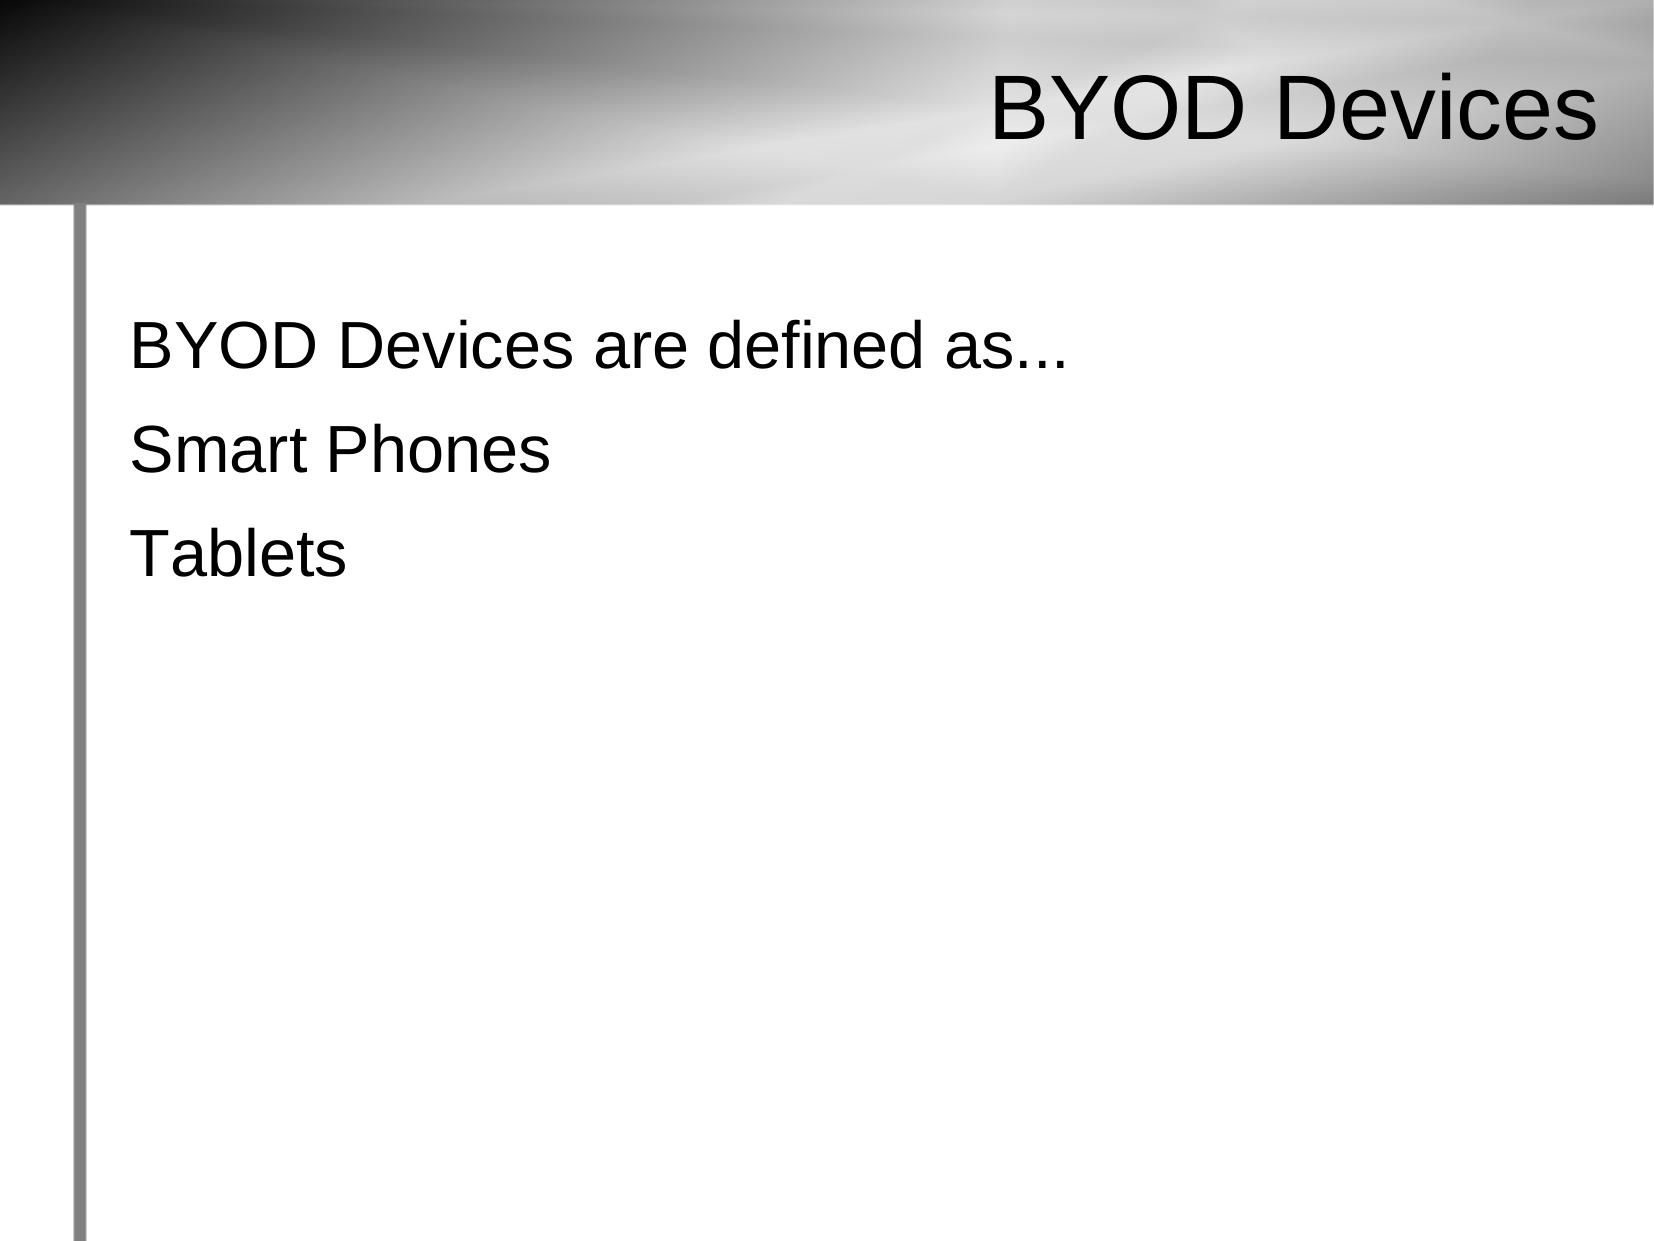

# BYOD Devices
BYOD Devices are defined as...
Smart Phones
Tablets